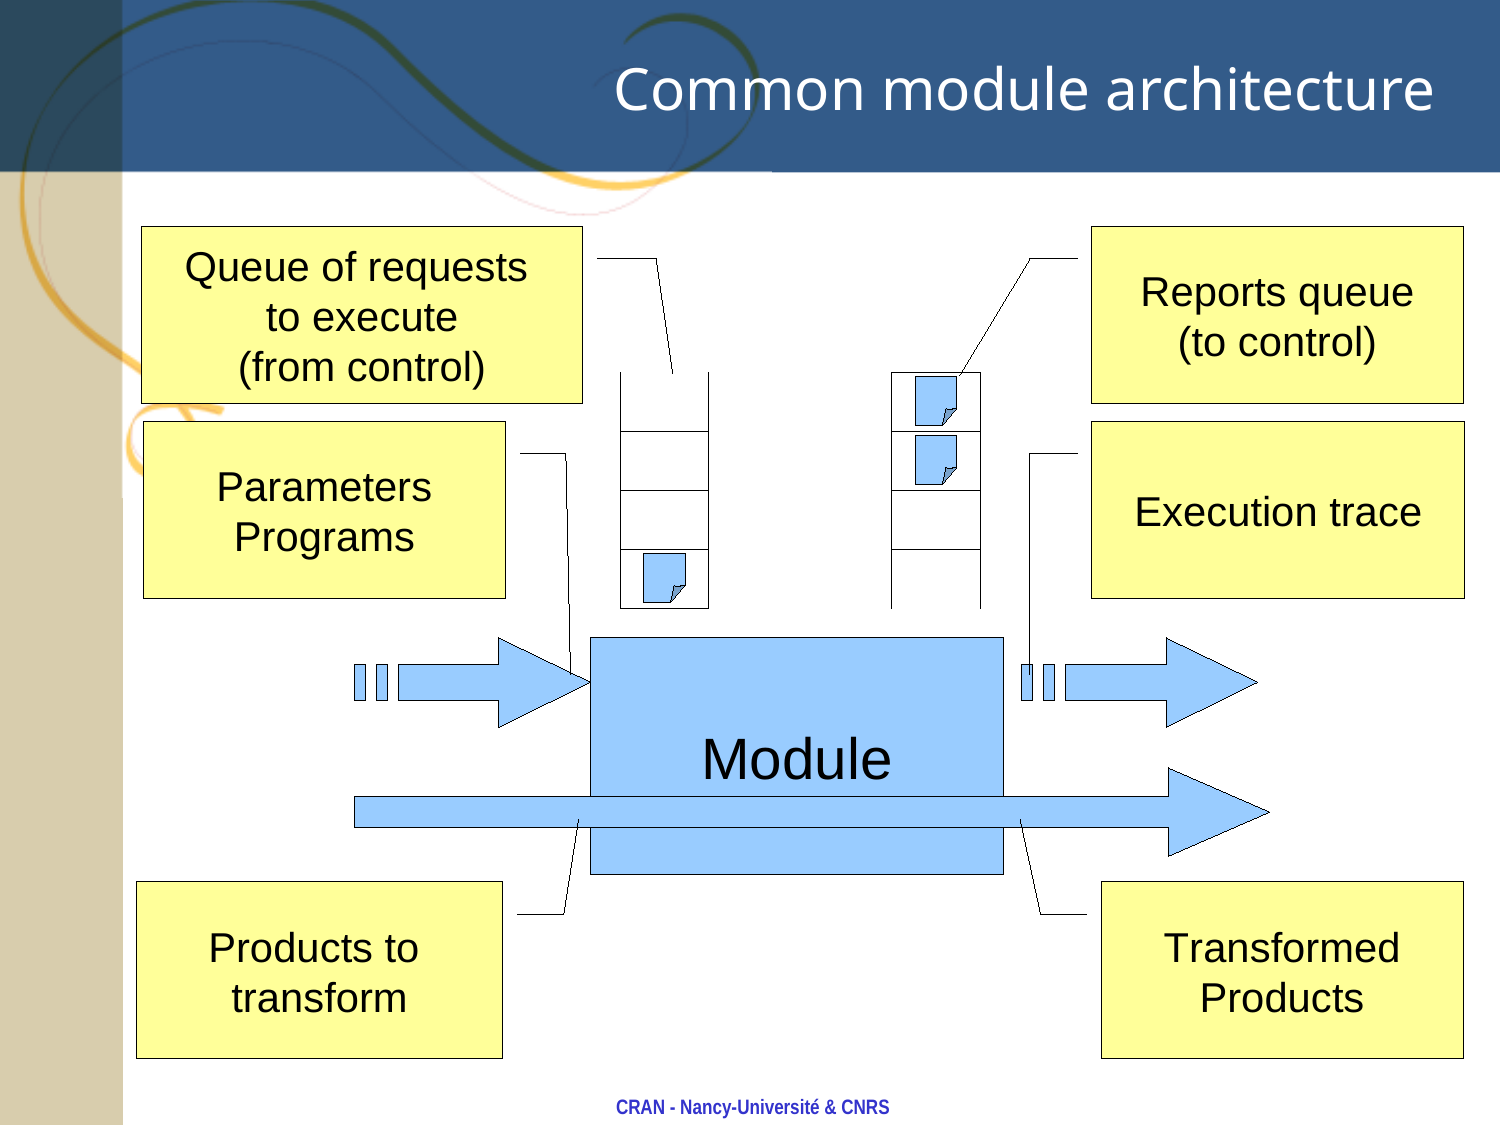

# Common module architecture
Reports queue
(to control)
Queue of requests
to execute
(from control)
Execution trace
Parameters
Programs
Module
Transformed
Products
Products to
transform